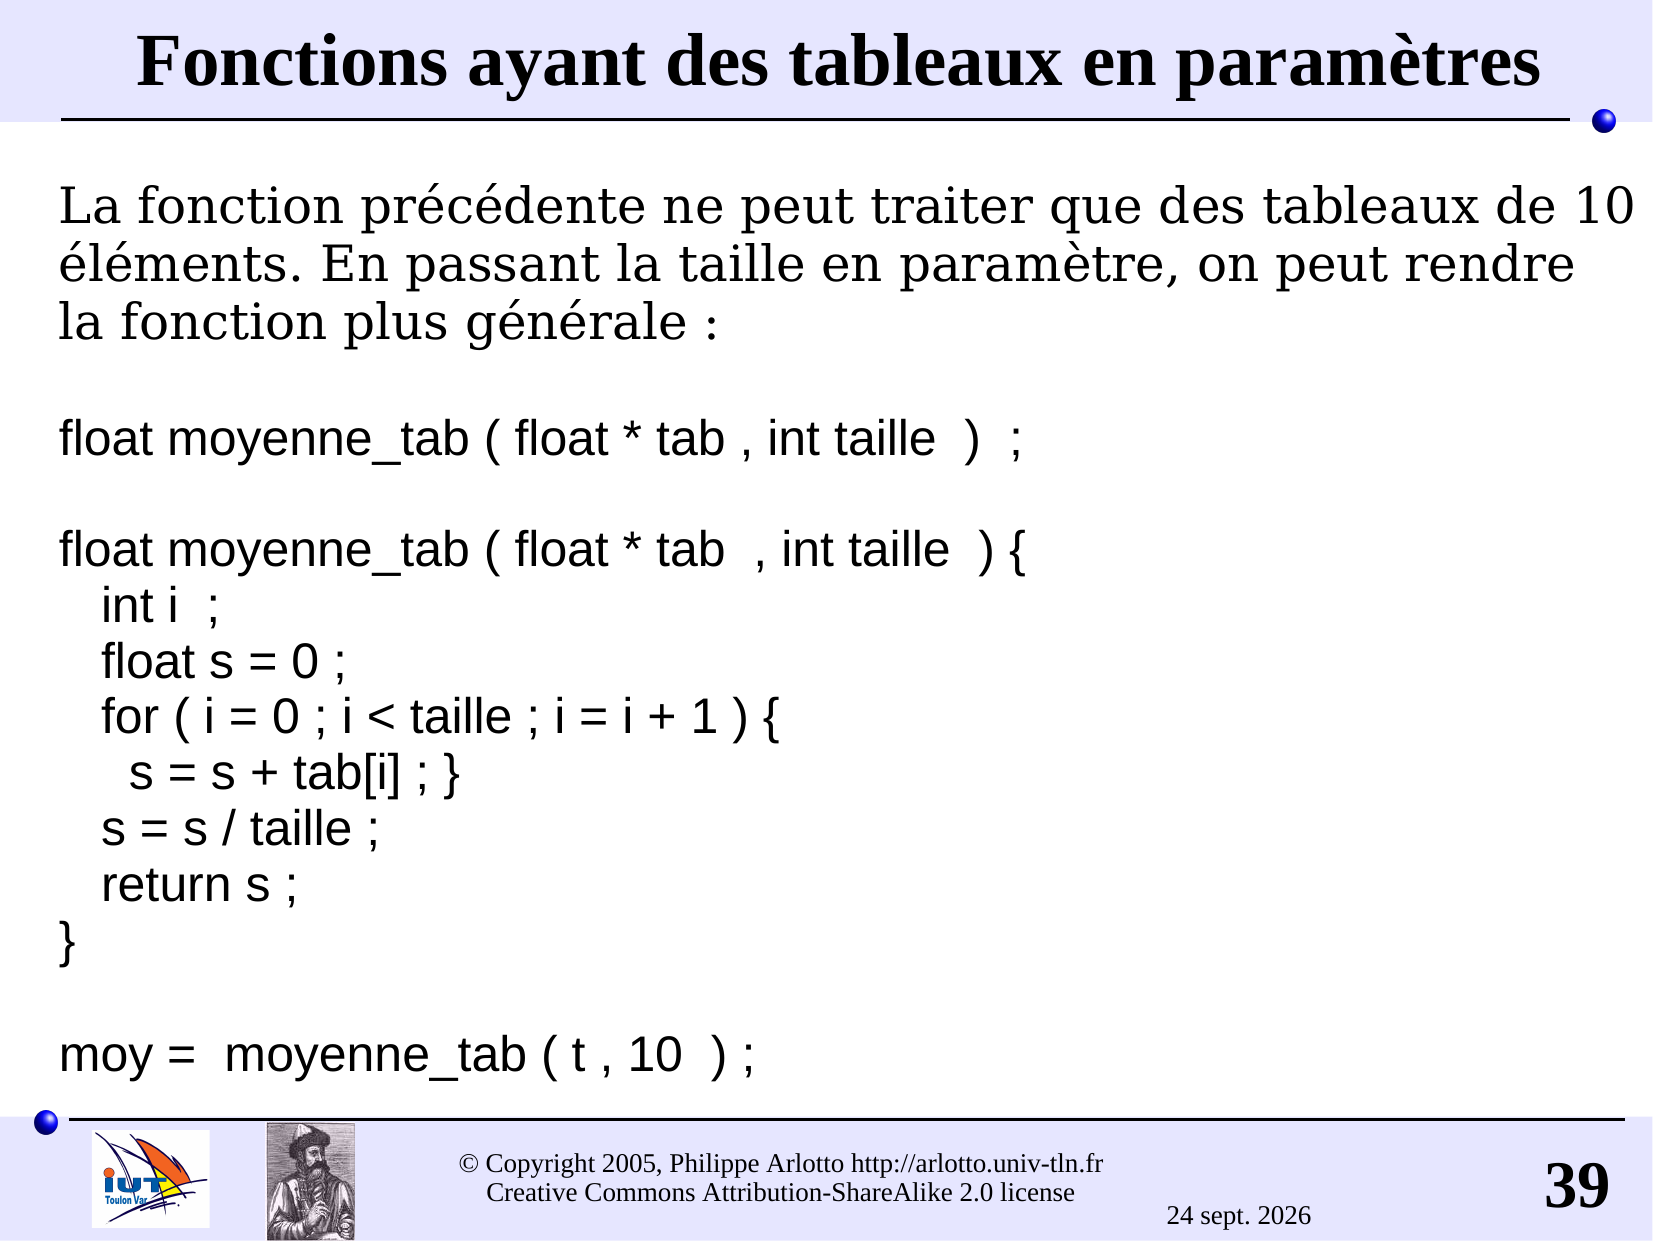

# Fonctions ayant des tableaux en paramètres
La fonction précédente ne peut traiter que des tableaux de 10
éléments. En passant la taille en paramètre, on peut rendre
la fonction plus générale :
float moyenne_tab ( float * tab , int taille ) ;
float moyenne_tab ( float * tab , int taille ) {
 int i ;
 float s = 0 ;
 for ( i = 0 ; i < taille ; i = i + 1 ) {
 s = s + tab[i] ; }
 s = s / taille ;
 return s ;
}
moy = moyenne_tab ( t , 10 ) ;